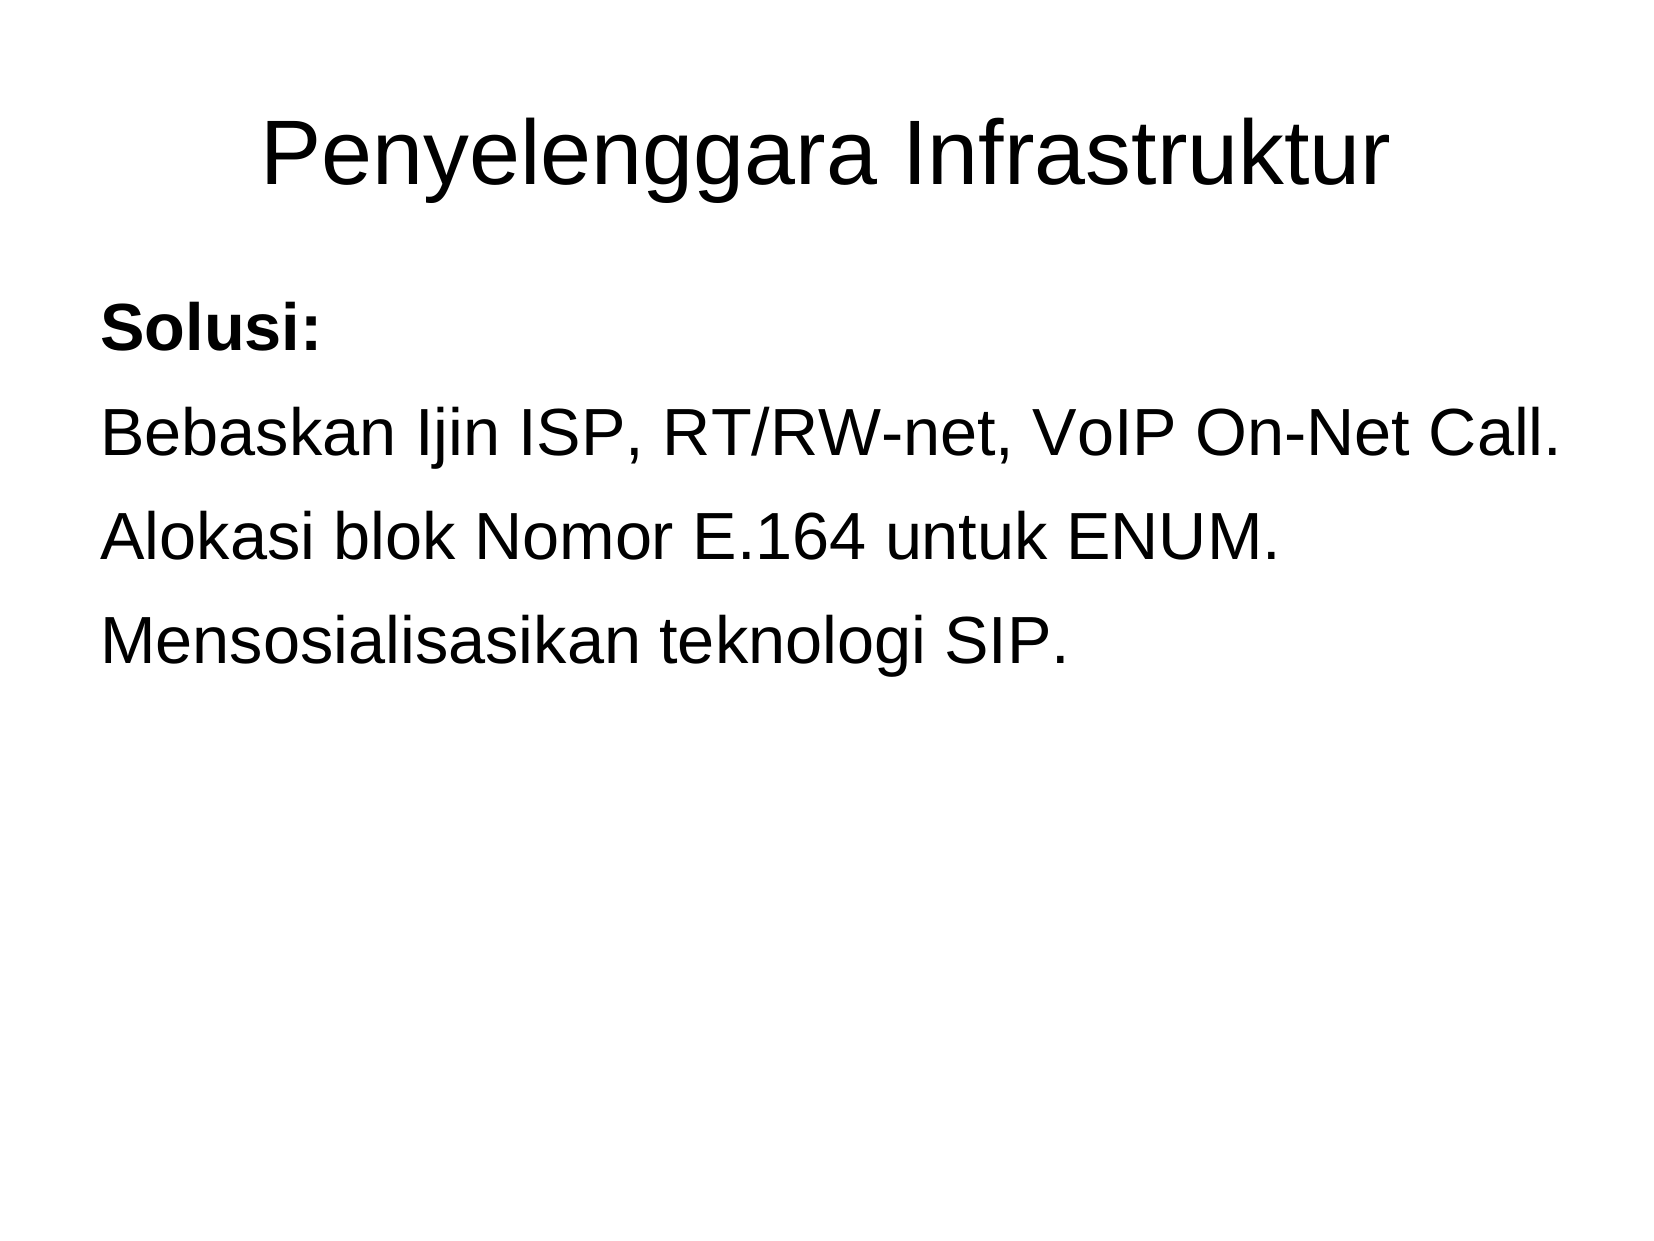

# Penyelenggara Infrastruktur
Solusi:
Bebaskan Ijin ISP, RT/RW-net, VoIP On-Net Call.
Alokasi blok Nomor E.164 untuk ENUM.
Mensosialisasikan teknologi SIP.